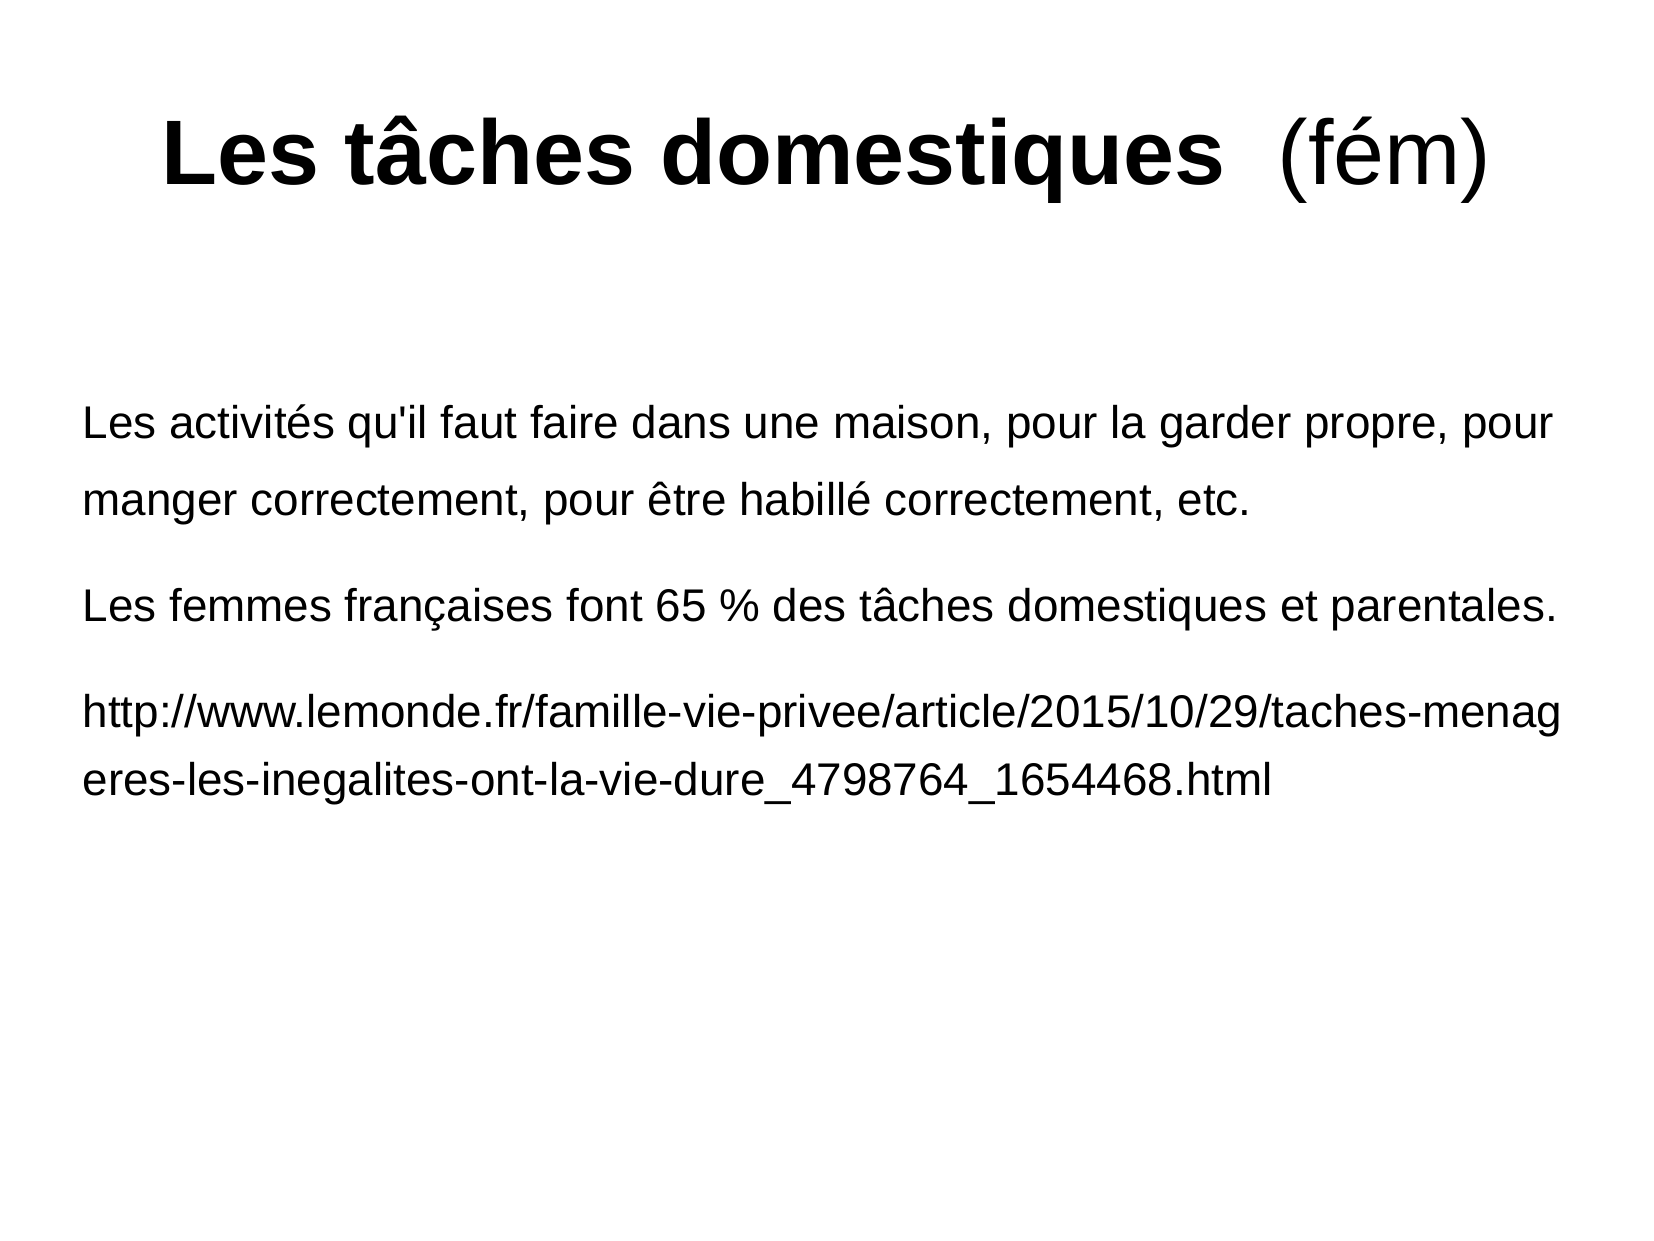

# Les tâches domestiques (fém)
Les activités qu'il faut faire dans une maison, pour la garder propre, pour manger correctement, pour être habillé correctement, etc.
Les femmes françaises font 65 % des tâches domestiques et parentales.
http://www.lemonde.fr/famille-vie-privee/article/2015/10/29/taches-menageres-les-inegalites-ont-la-vie-dure_4798764_1654468.html